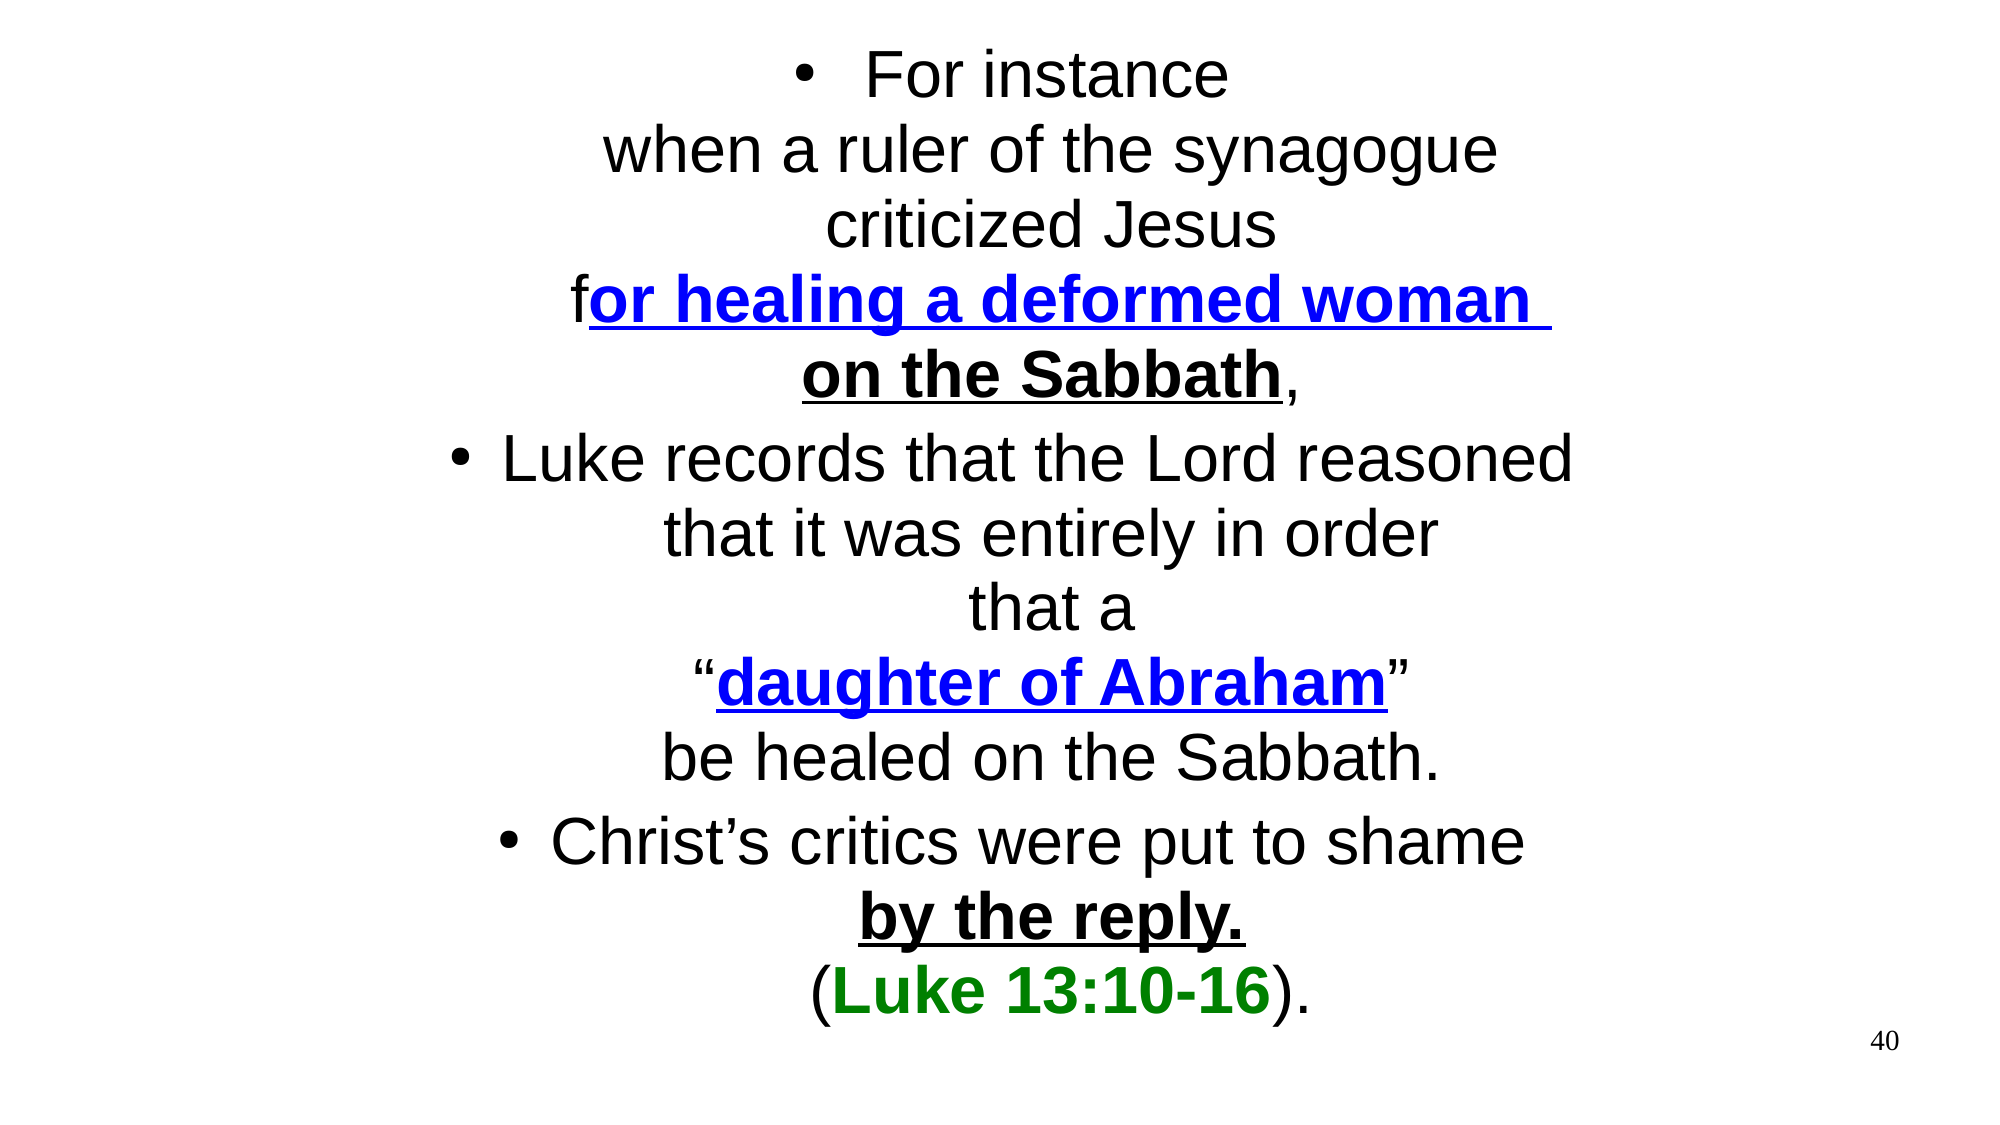

# For instance when a ruler of the synagogue criticized Jesus for healing a deformed woman on the Sabbath,
Luke records that the Lord reasoned
that it was entirely in order
that a
“daughter of Abraham”
be healed on the Sabbath.
Christ’s critics were put to shame
by the reply.
(Luke 13:10-16).
40